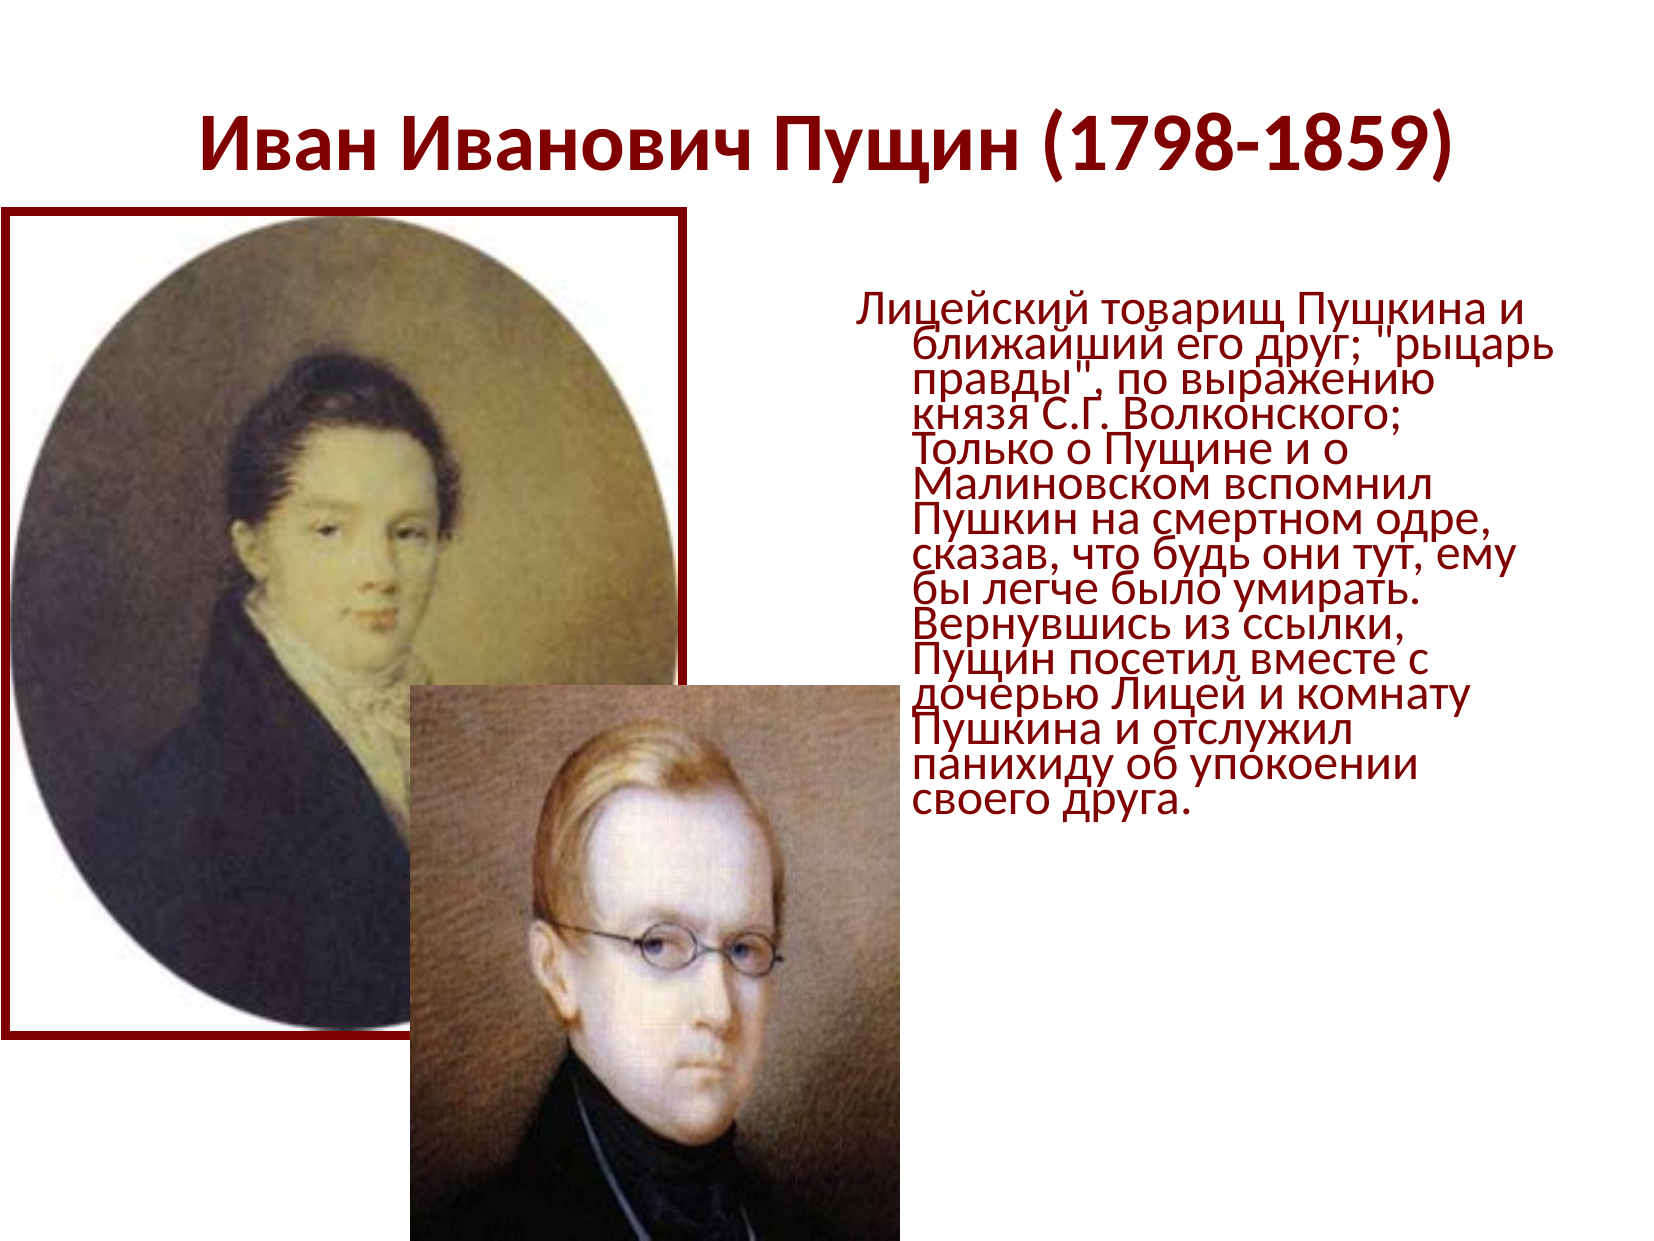

# Иван Иванович Пущин (1798-1859)
Лицейский товарищ Пушкина и ближайший его друг; "рыцарь правды", по выражению князя С.Г. Волконского;
Только о Пущине и о Малиновском вспомнил Пушкин на смертном одре, сказав, что будь они тут, ему бы легче было умирать. Вернувшись из ссылки, Пущин посетил вместе с дочерью Лицей и комнату Пушкина и отслужил панихиду об упокоении своего друга.